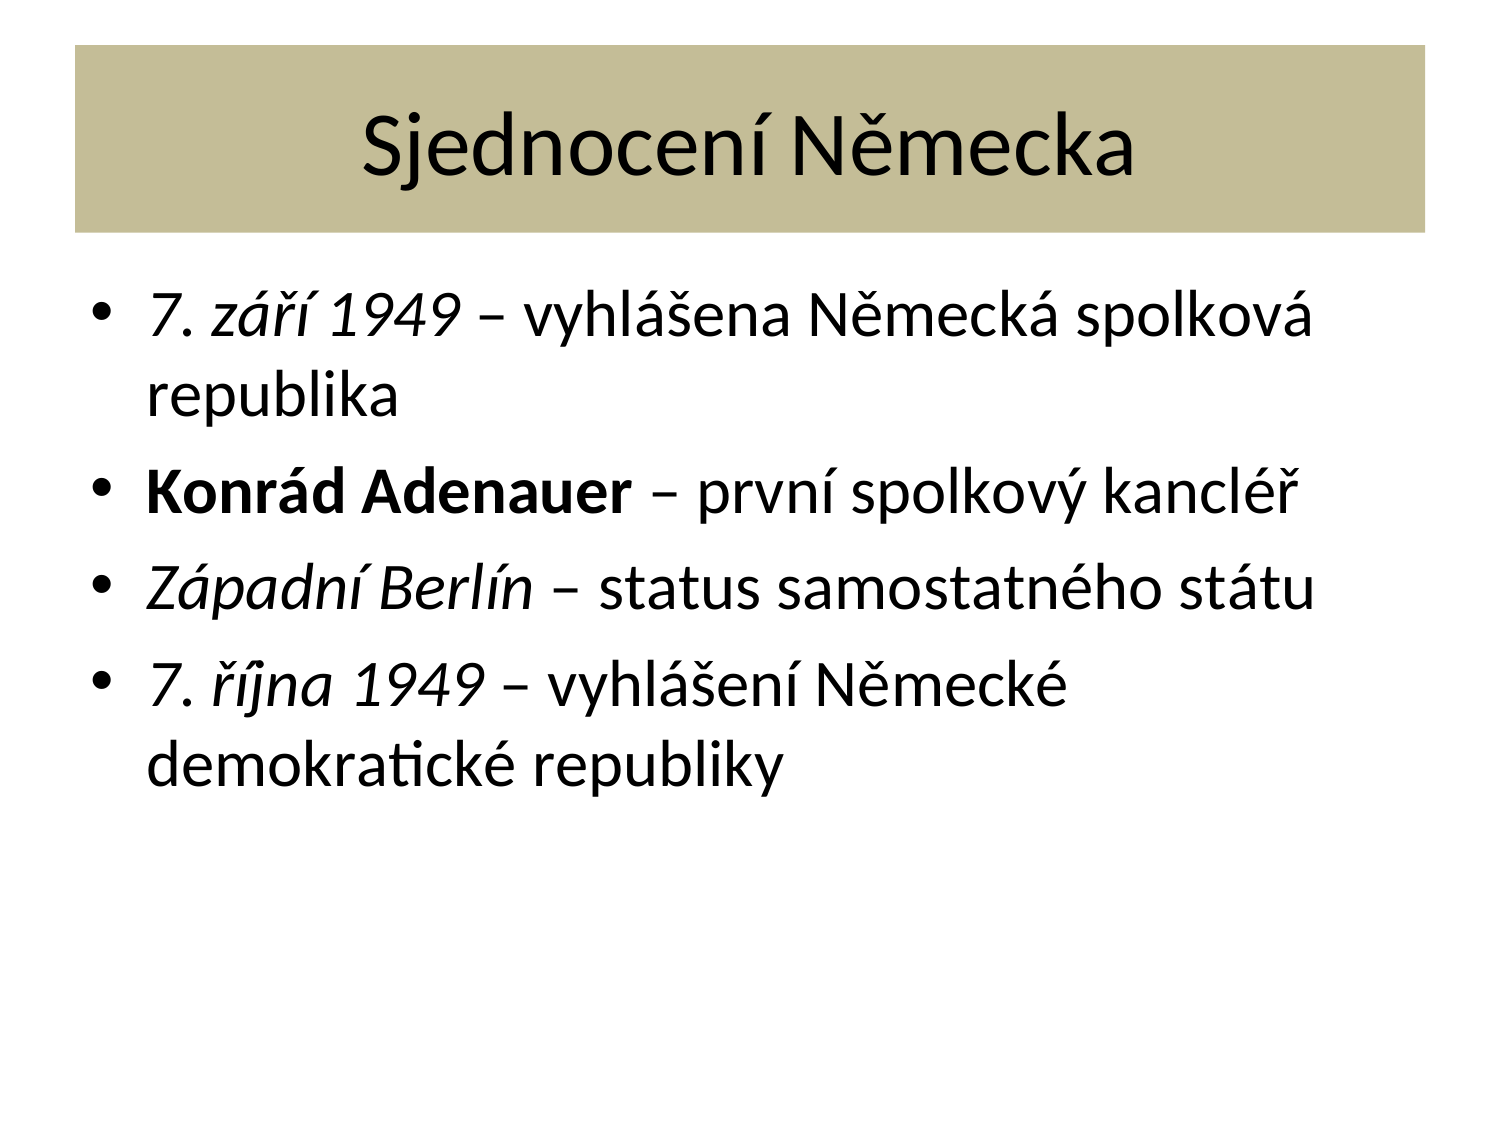

# Sjednocení Německa
7. září 1949 – vyhlášena Německá spolková republika
Konrád Adenauer – první spolkový kancléř
Západní Berlín – status samostatného státu
7. října 1949 – vyhlášení Německé demokratické republiky